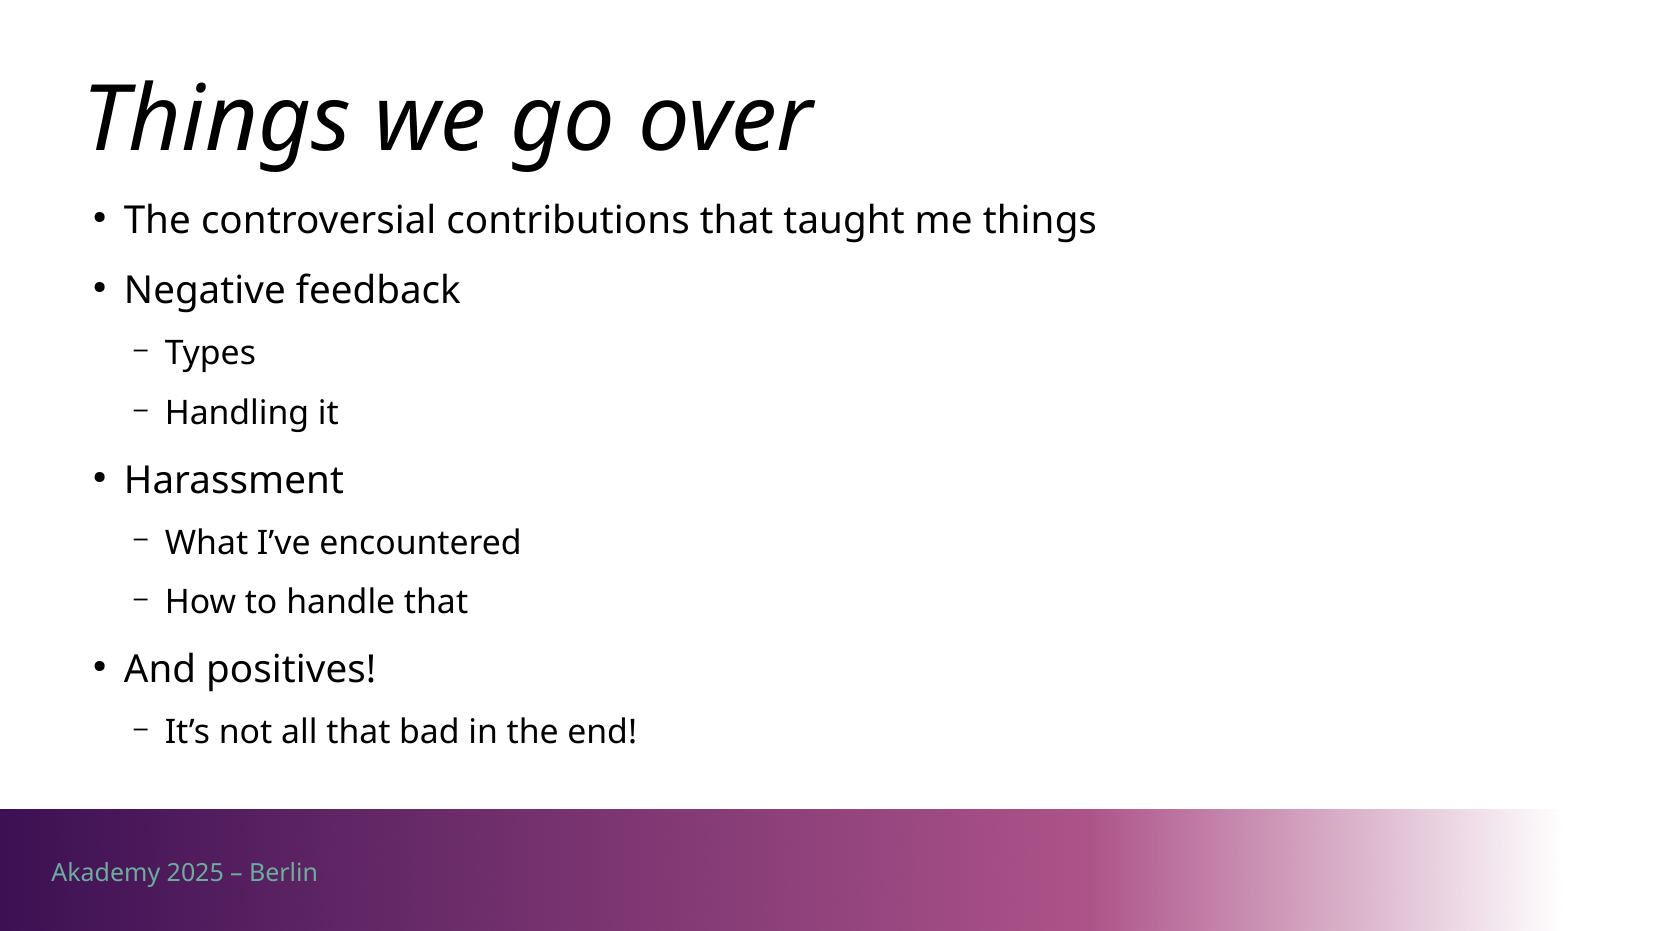

# Things we go over
The controversial contributions that taught me things
Negative feedback
Types
Handling it
Harassment
What I’ve encountered
How to handle that
And positives!
It’s not all that bad in the end!